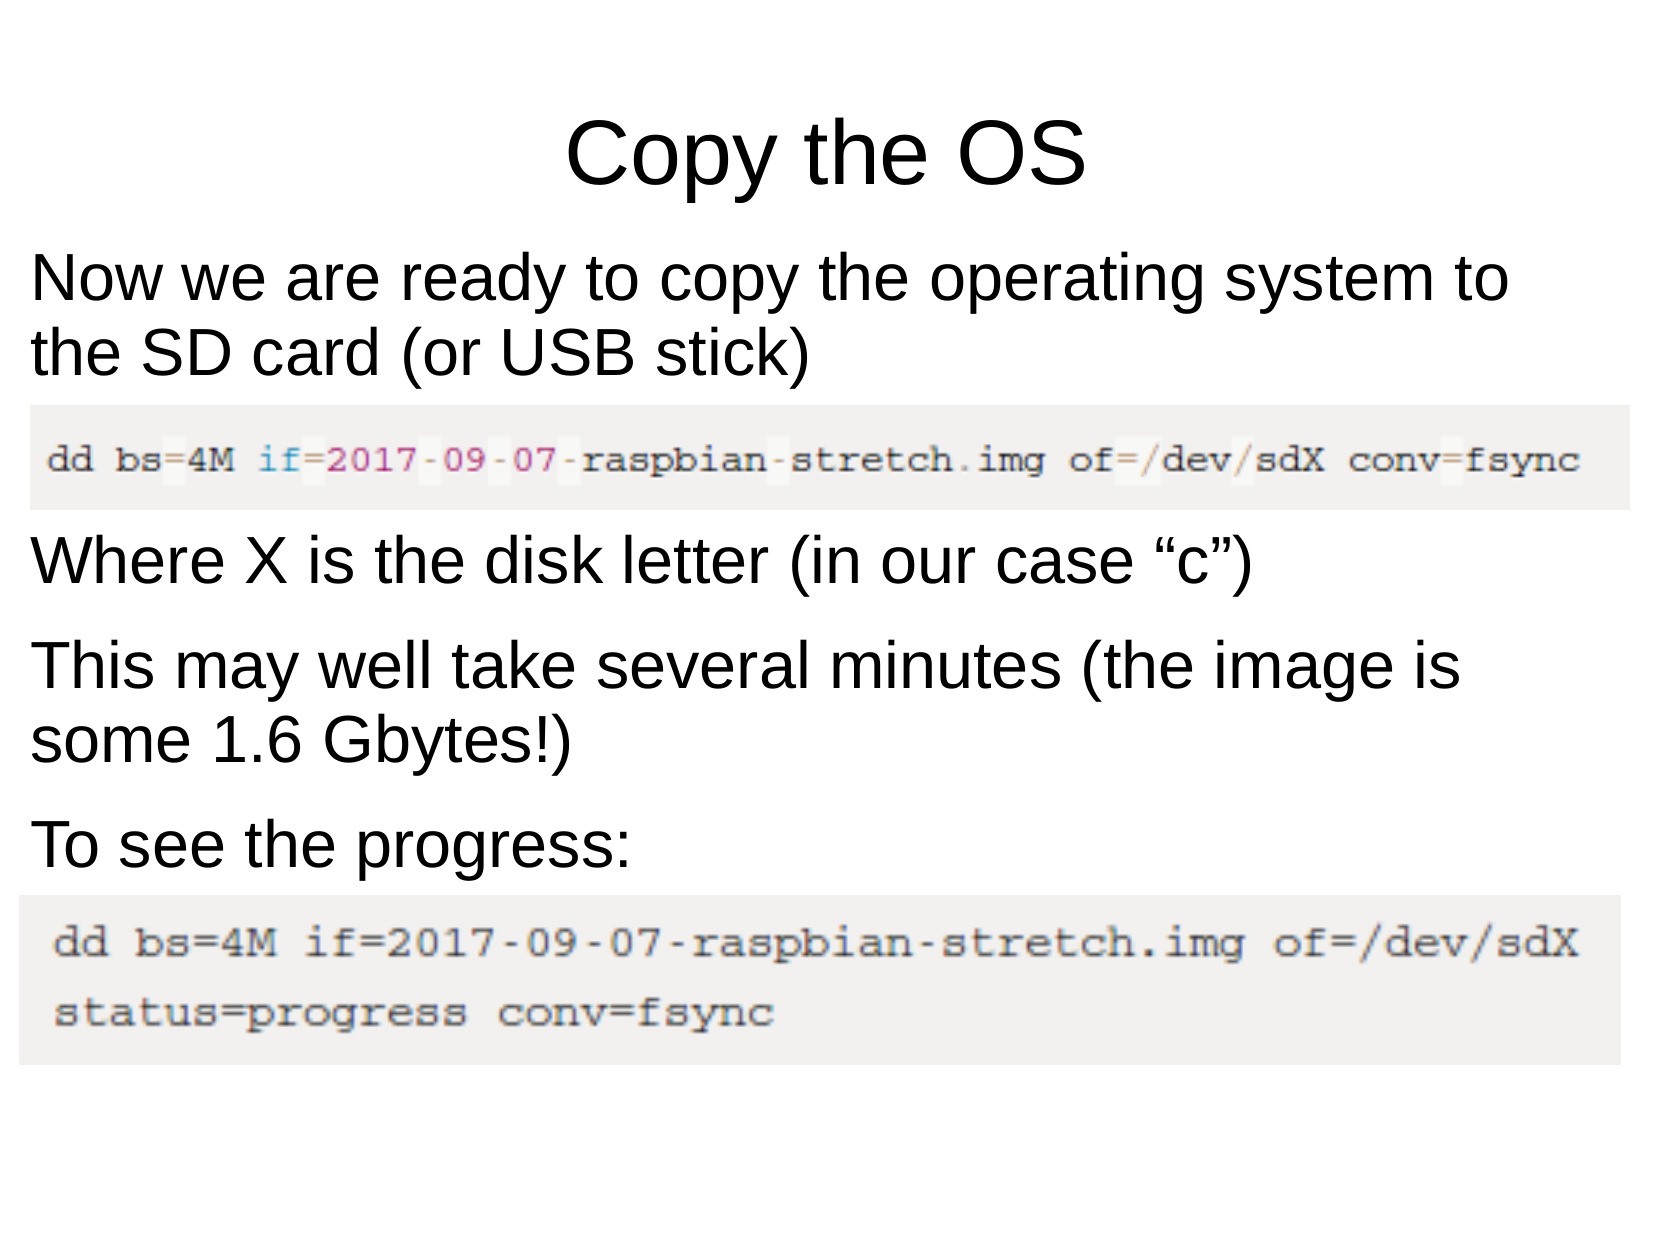

# Copy the OS
Now we are ready to copy the operating system to the SD card (or USB stick)
Where X is the disk letter (in our case “c”)
This may well take several minutes (the image is some 1.6 Gbytes!)
To see the progress: